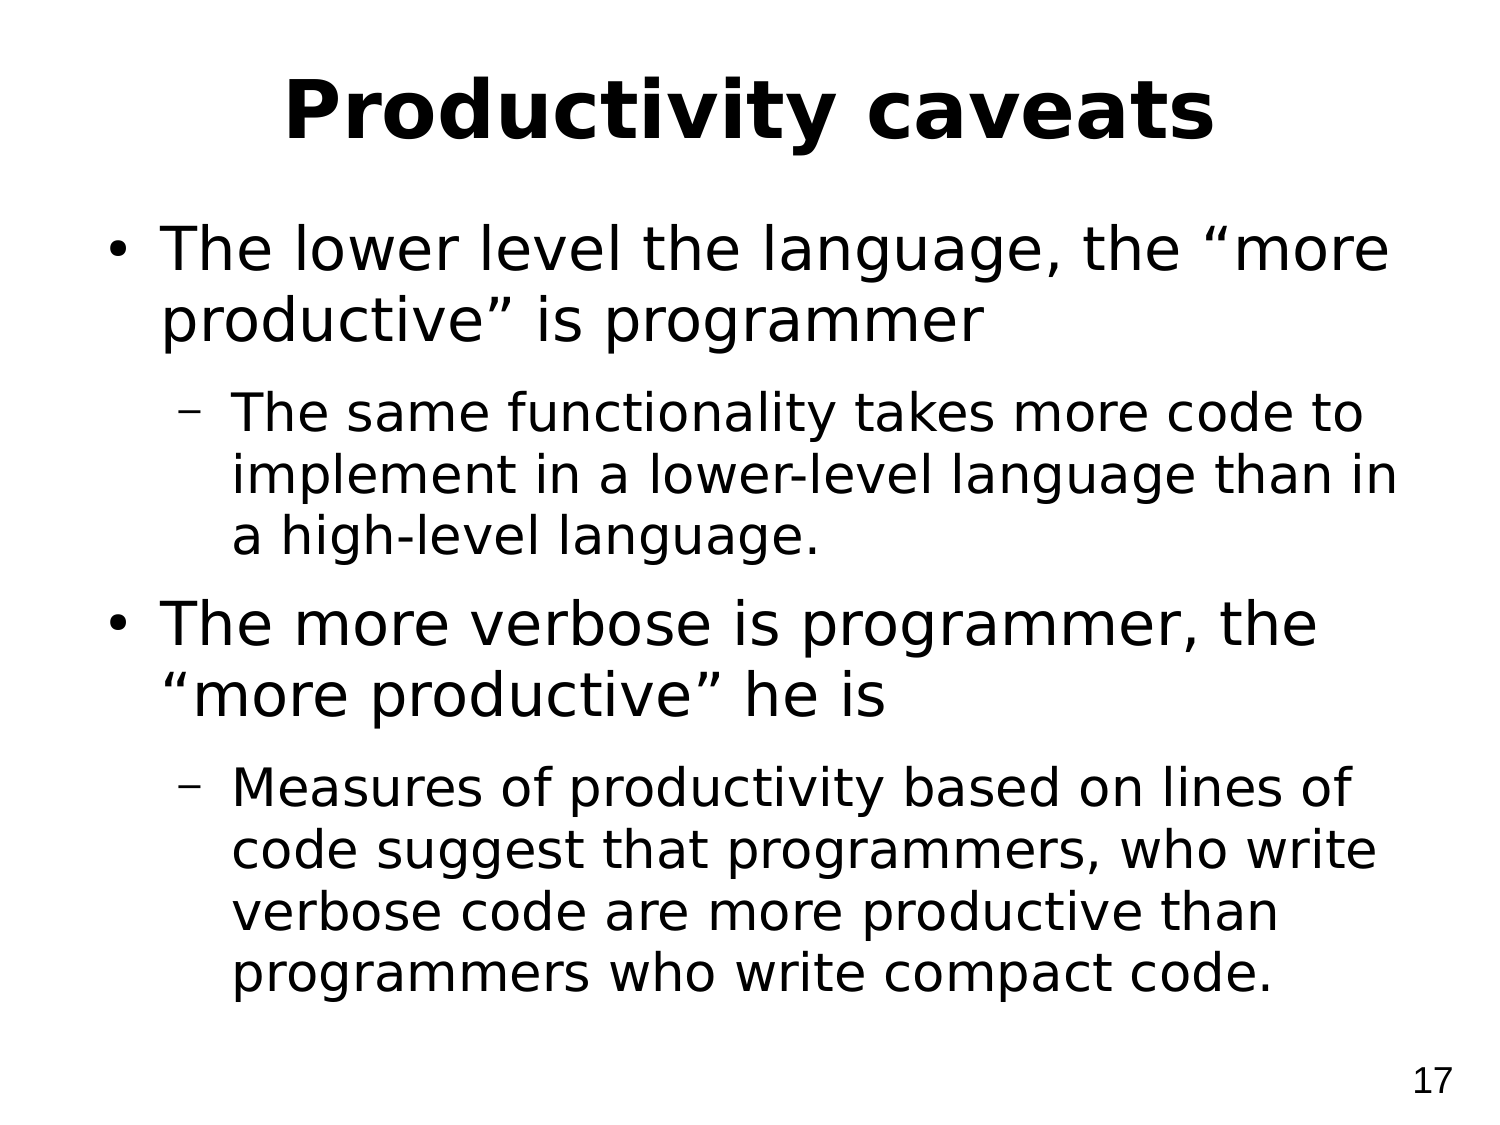

# Productivity caveats
The lower level the language, the “more productive” is programmer
The same functionality takes more code to implement in a lower-level language than in a high-level language.
The more verbose is programmer, the “more productive” he is
Measures of productivity based on lines of code suggest that programmers, who write verbose code are more productive than programmers who write compact code.